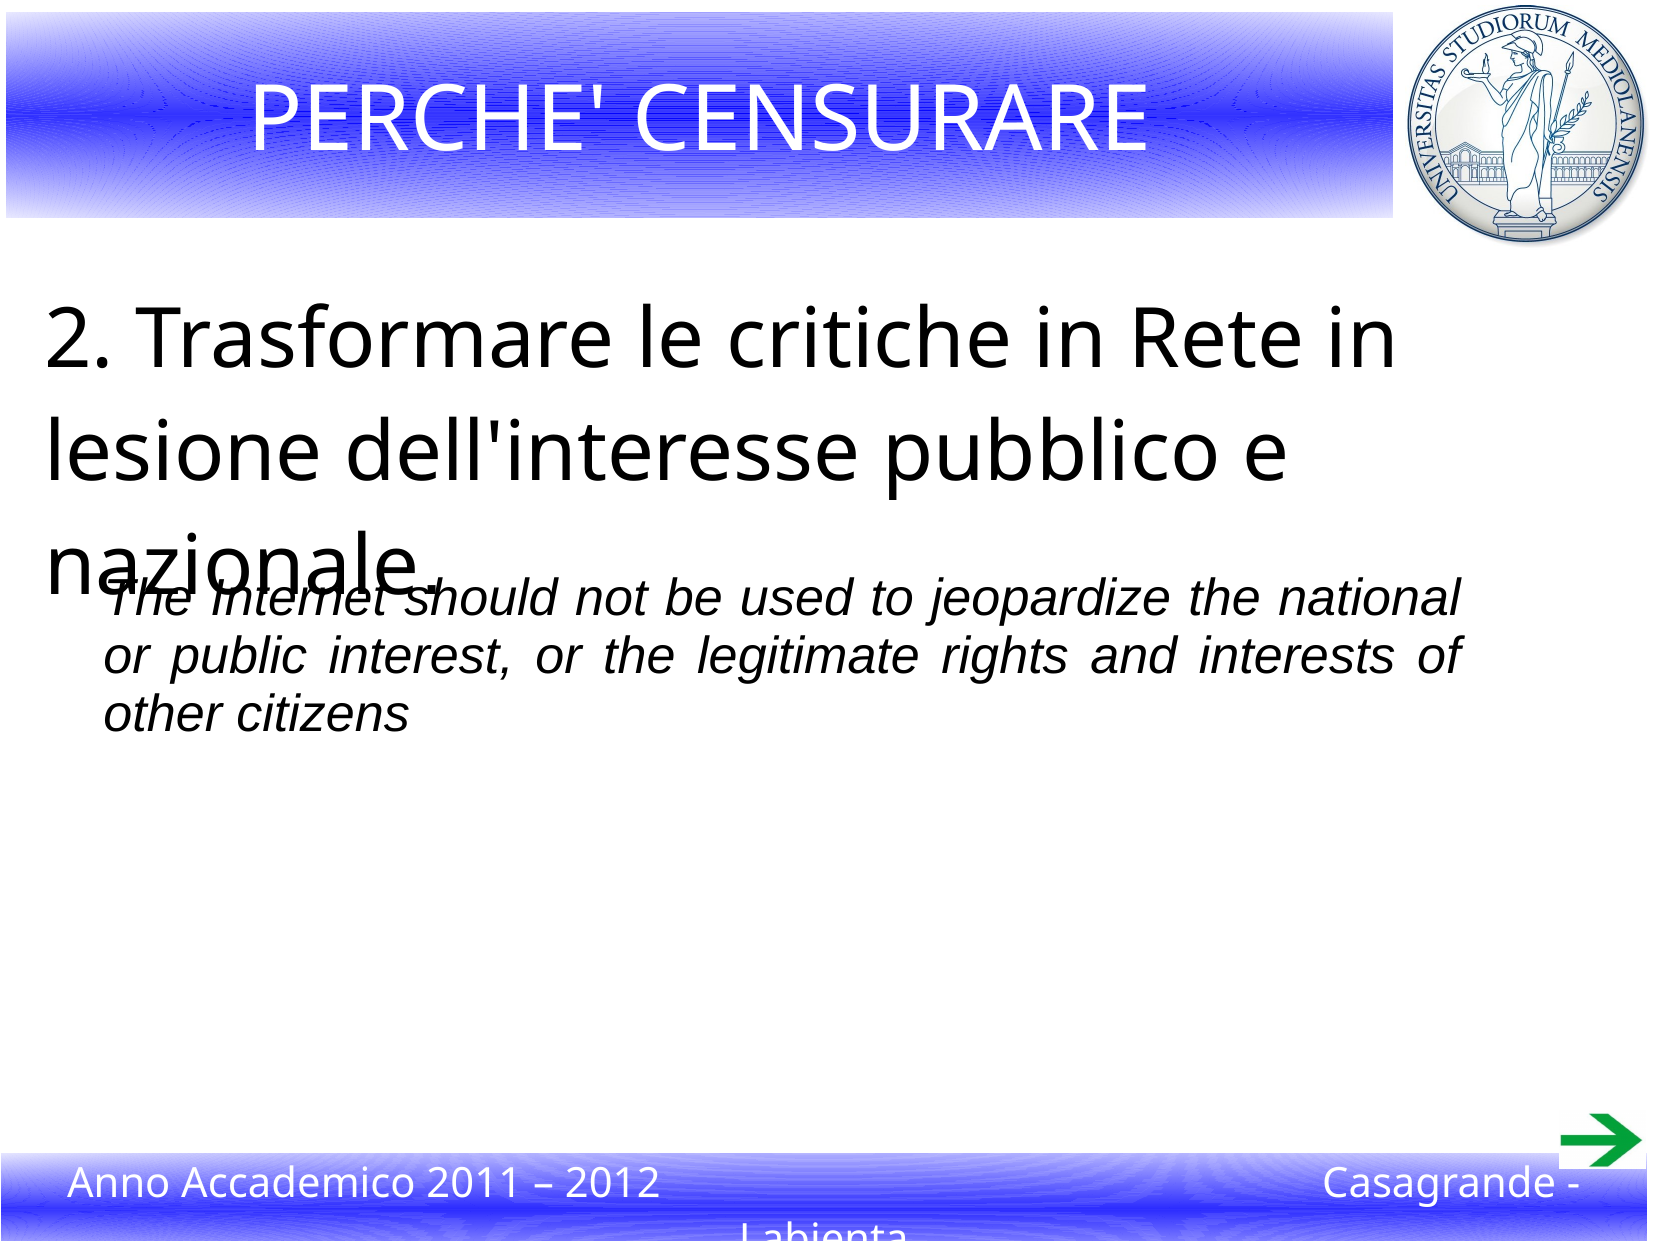

# PERCHE' CENSURARE
2. Trasformare le critiche in Rete in lesione dell'interesse pubblico e nazionale.
The Internet should not be used to jeopardize the national or public interest, or the legitimate rights and interests of other citizens
Anno Accademico 2011 – 2012 									Casagrande - Labienta